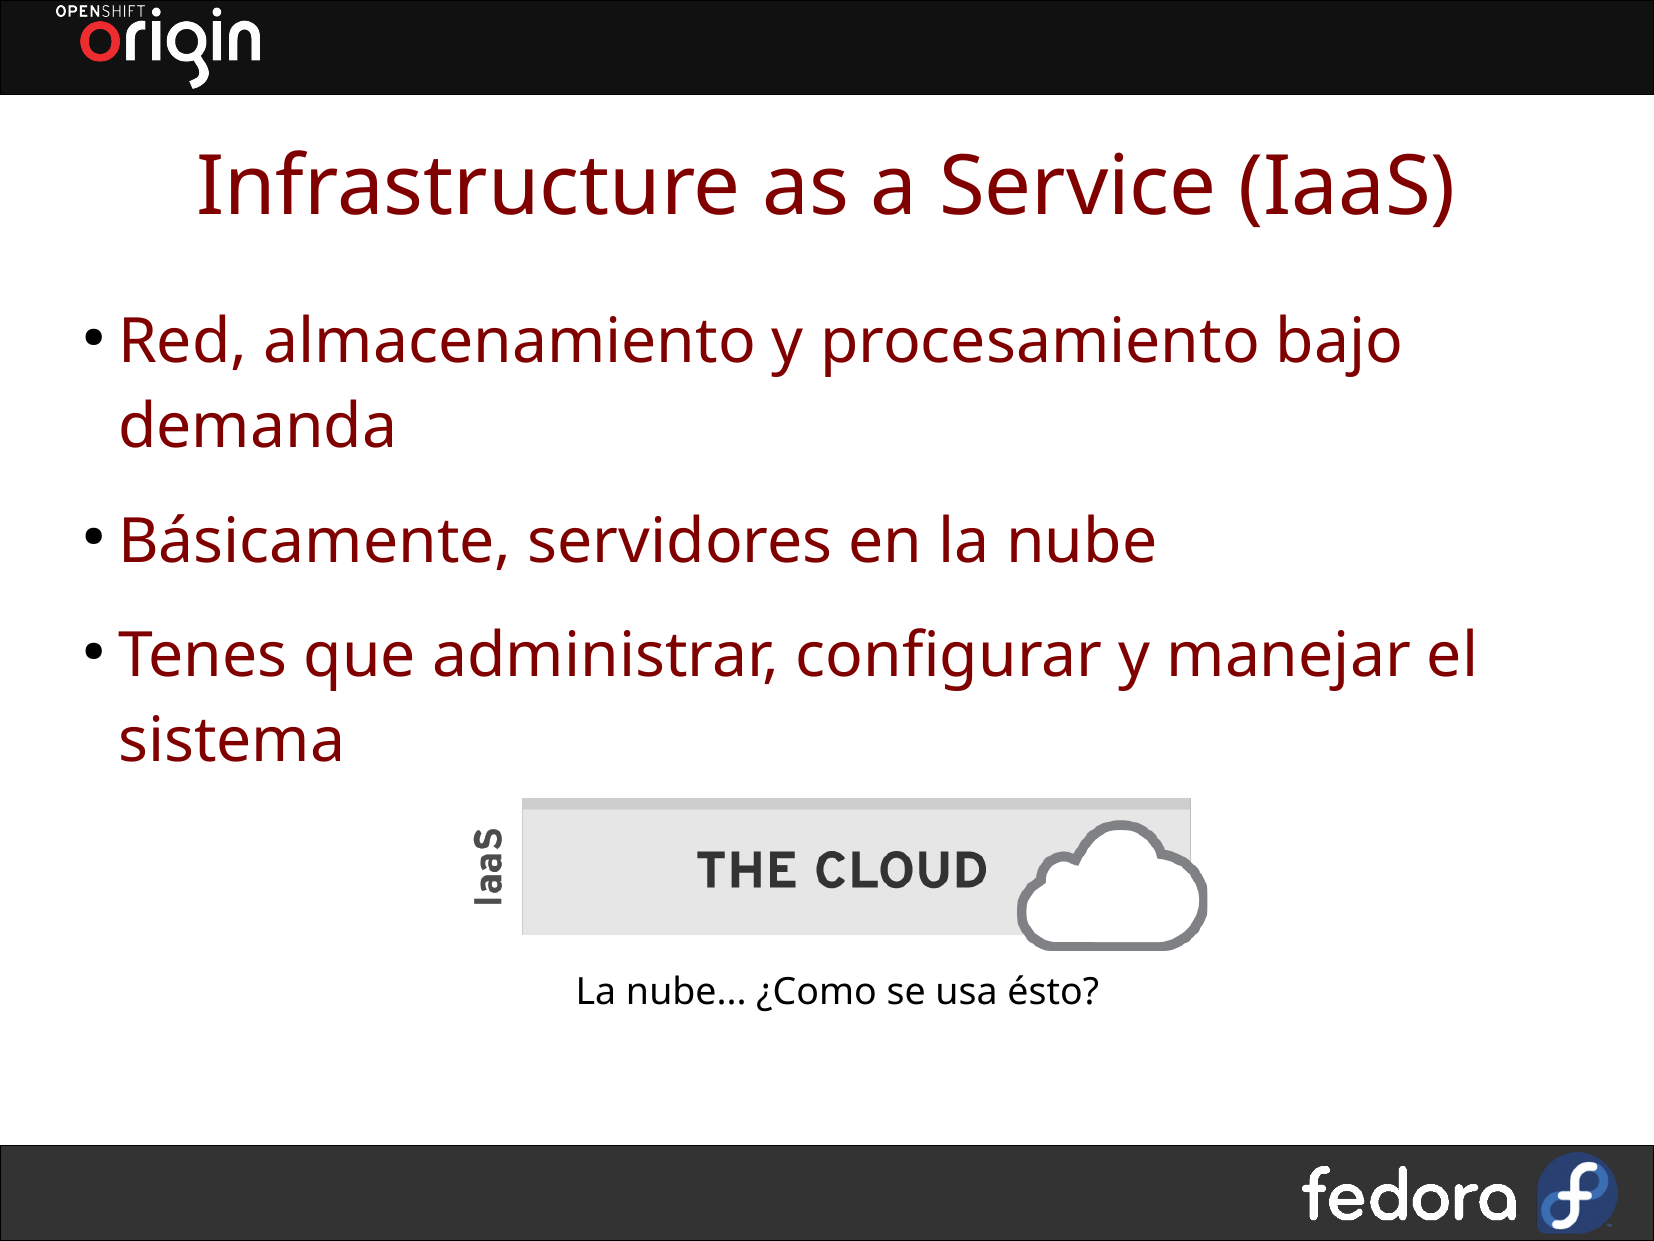

# Infrastructure as a Service (IaaS)
Red, almacenamiento y procesamiento bajo demanda
Básicamente, servidores en la nube
Tenes que administrar, configurar y manejar el sistema
La nube... ¿Como se usa ésto?